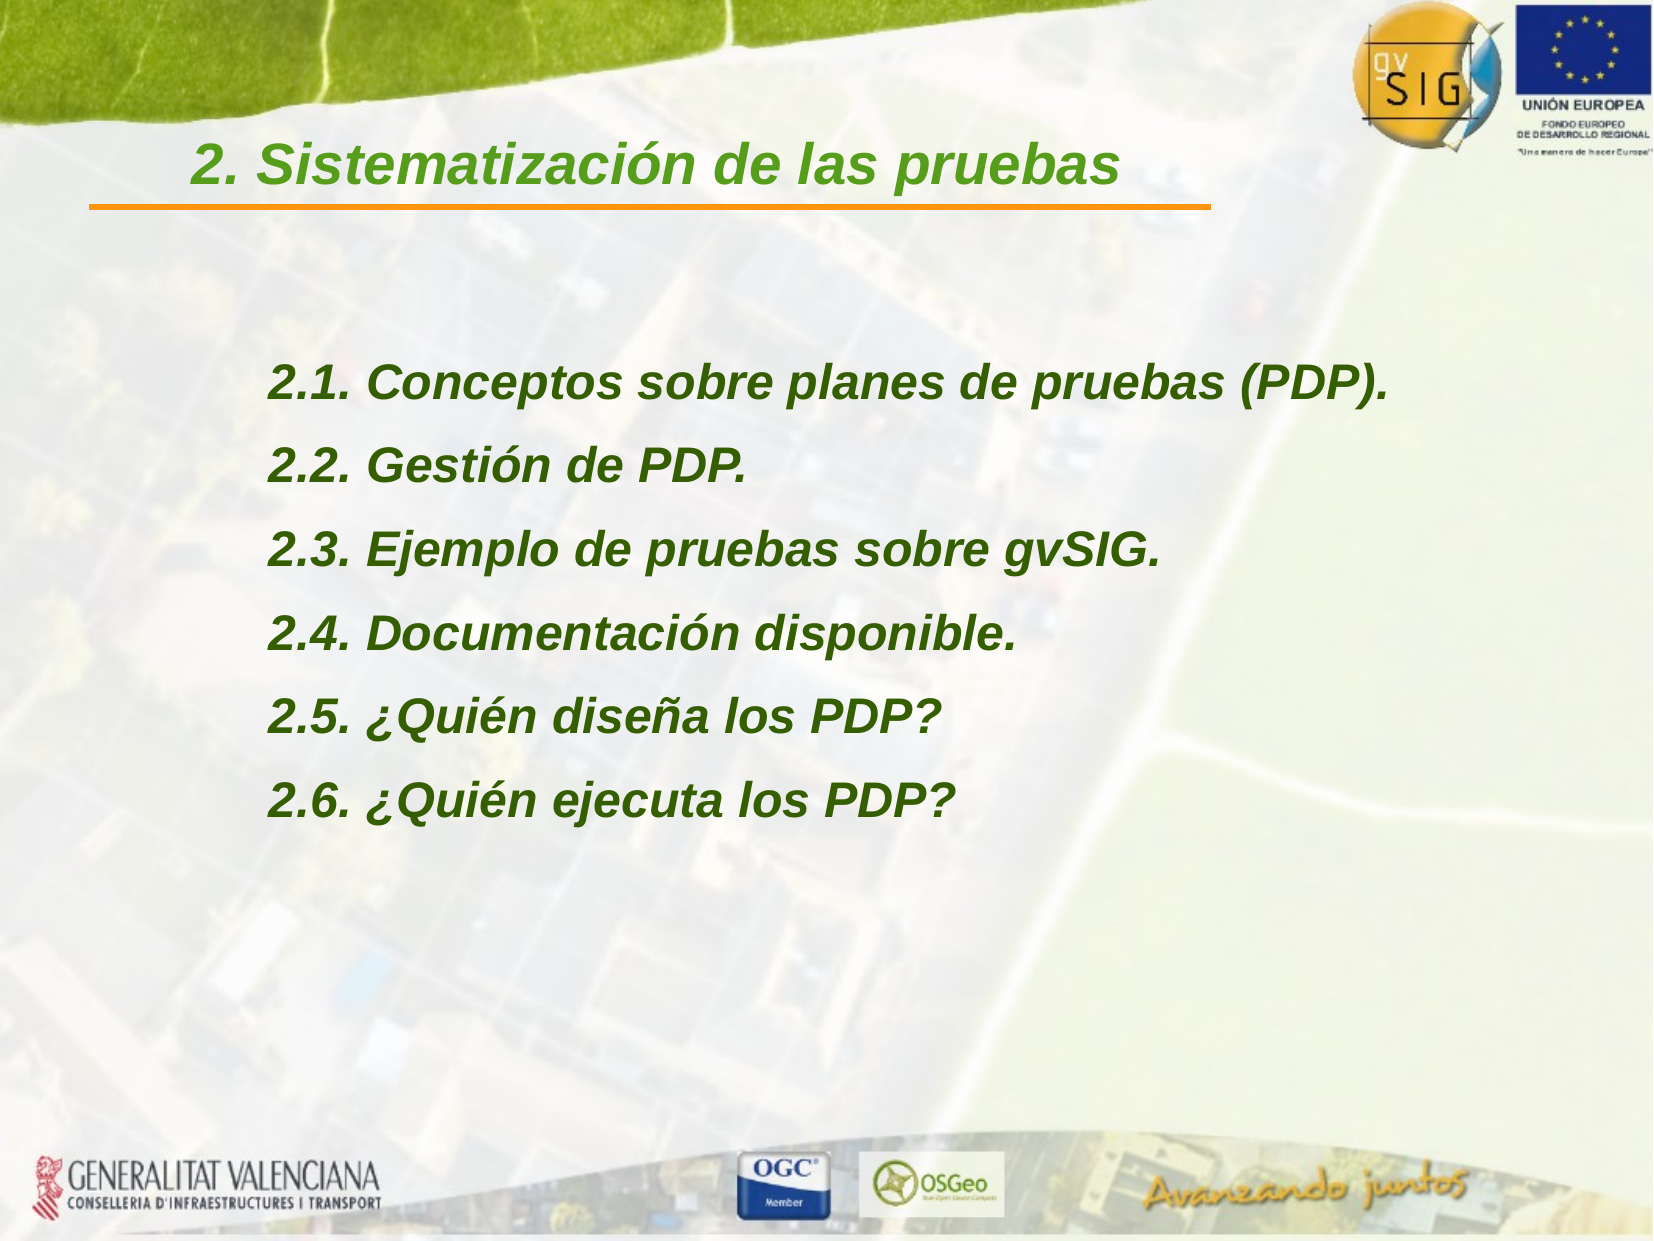

2. Sistematización de las pruebas
2.1. Conceptos sobre planes de pruebas (PDP).
2.2. Gestión de PDP.
2.3. Ejemplo de pruebas sobre gvSIG.
2.4. Documentación disponible.
2.5. ¿Quién diseña los PDP?
2.6. ¿Quién ejecuta los PDP?